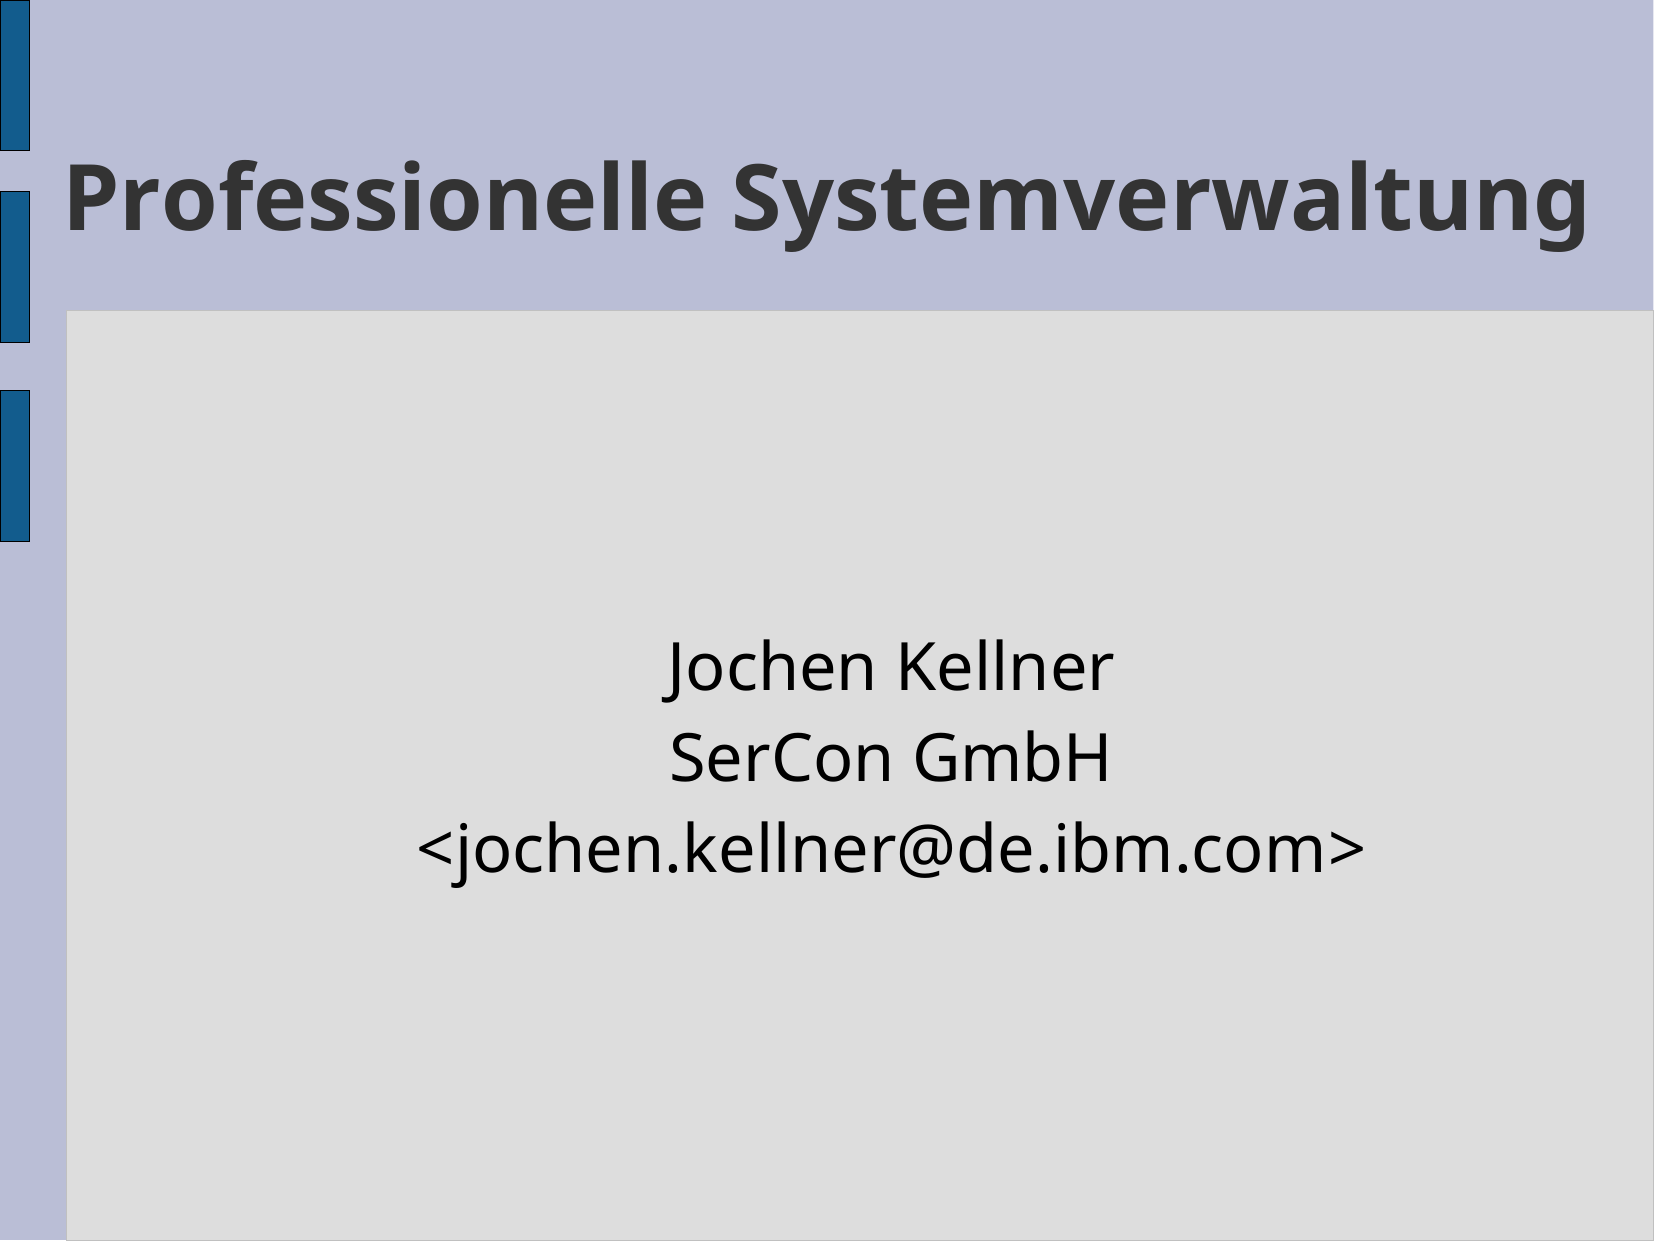

# Professionelle Systemverwaltung
Jochen Kellner
SerCon GmbH
<jochen.kellner@de.ibm.com>